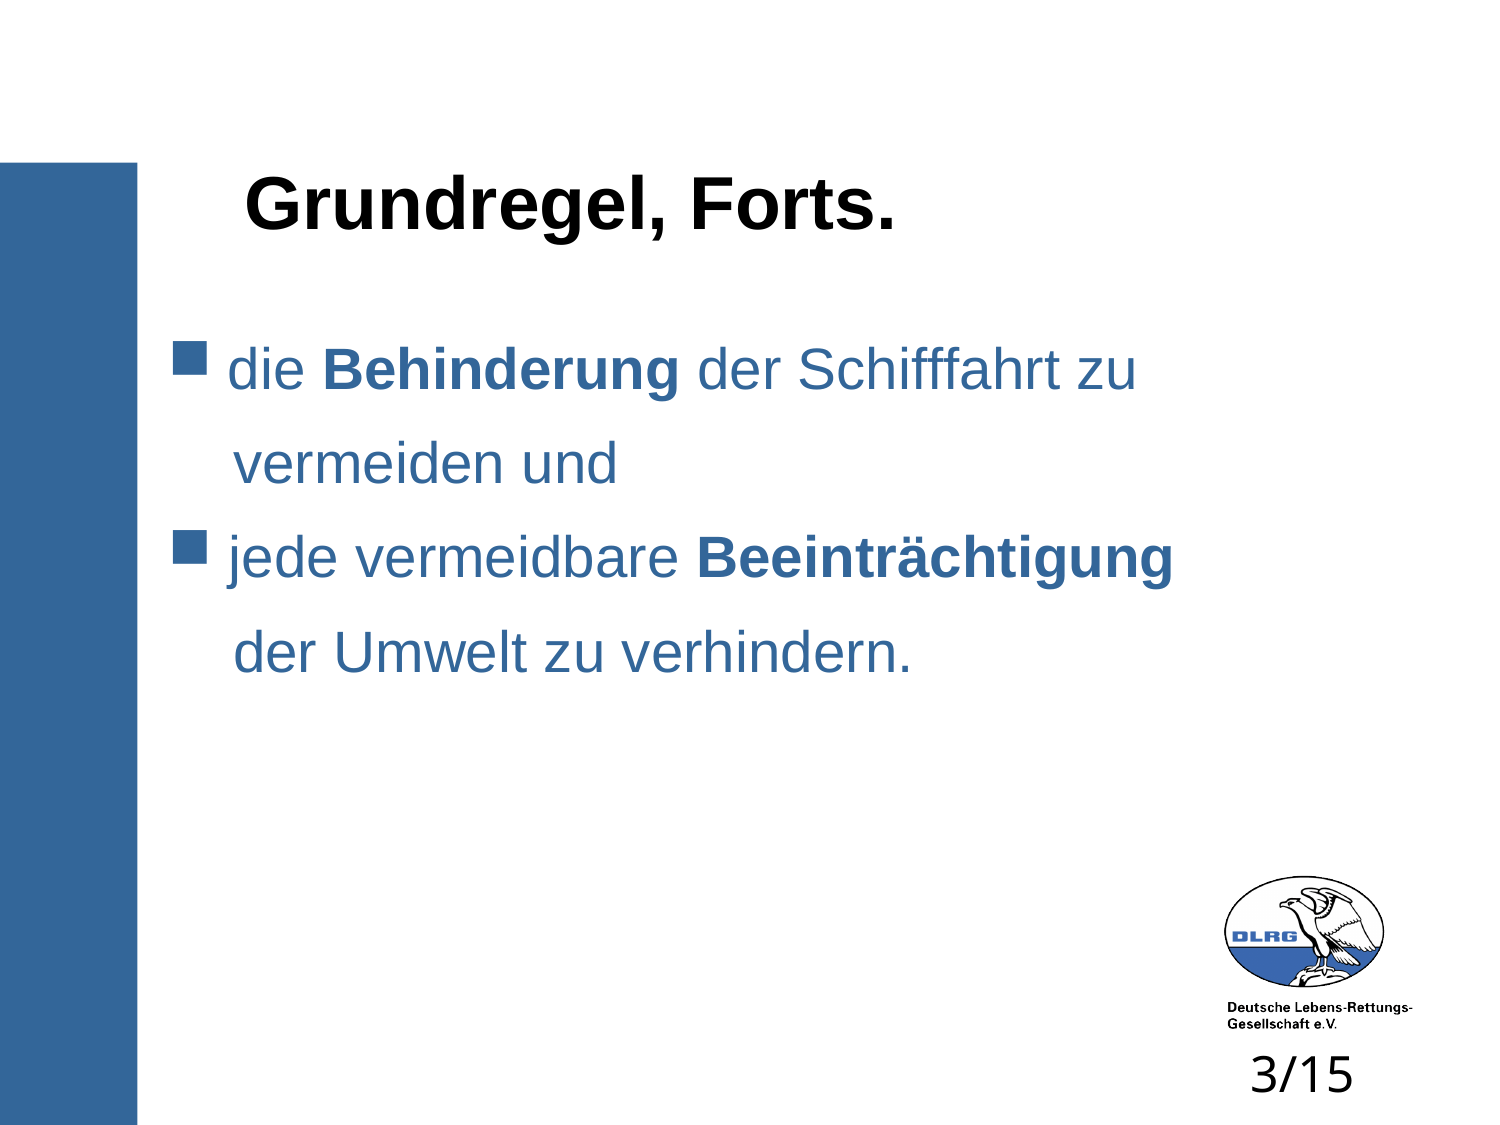

Grundregel, Forts.
 die Behinderung der Schifffahrt zu vermeiden und
 jede vermeidbare Beeinträchtigung der Umwelt zu verhindern.